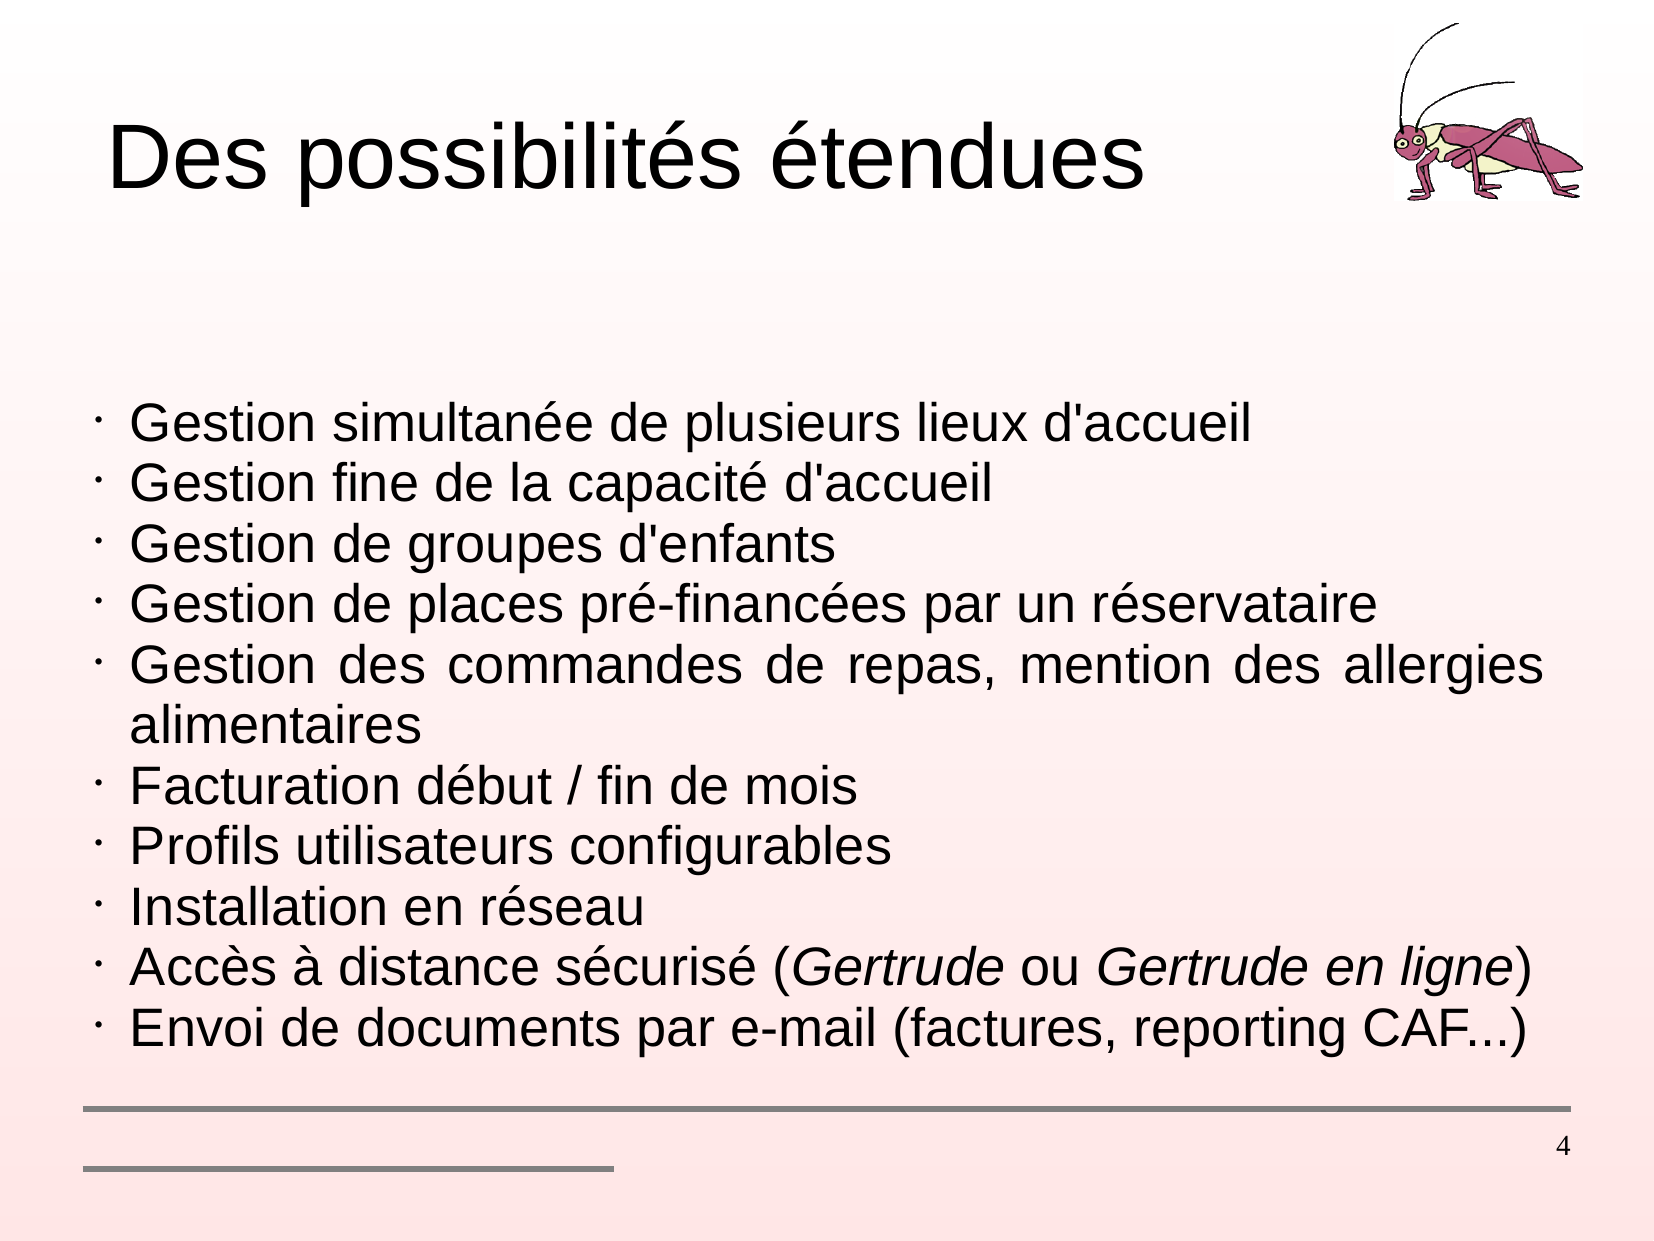

# Des possibilités étendues
Gestion simultanée de plusieurs lieux d'accueil
Gestion fine de la capacité d'accueil
Gestion de groupes d'enfants
Gestion de places pré-financées par un réservataire
Gestion des commandes de repas, mention des allergies alimentaires
Facturation début / fin de mois
Profils utilisateurs configurables
Installation en réseau
Accès à distance sécurisé (Gertrude ou Gertrude en ligne)
Envoi de documents par e-mail (factures, reporting CAF...)
4